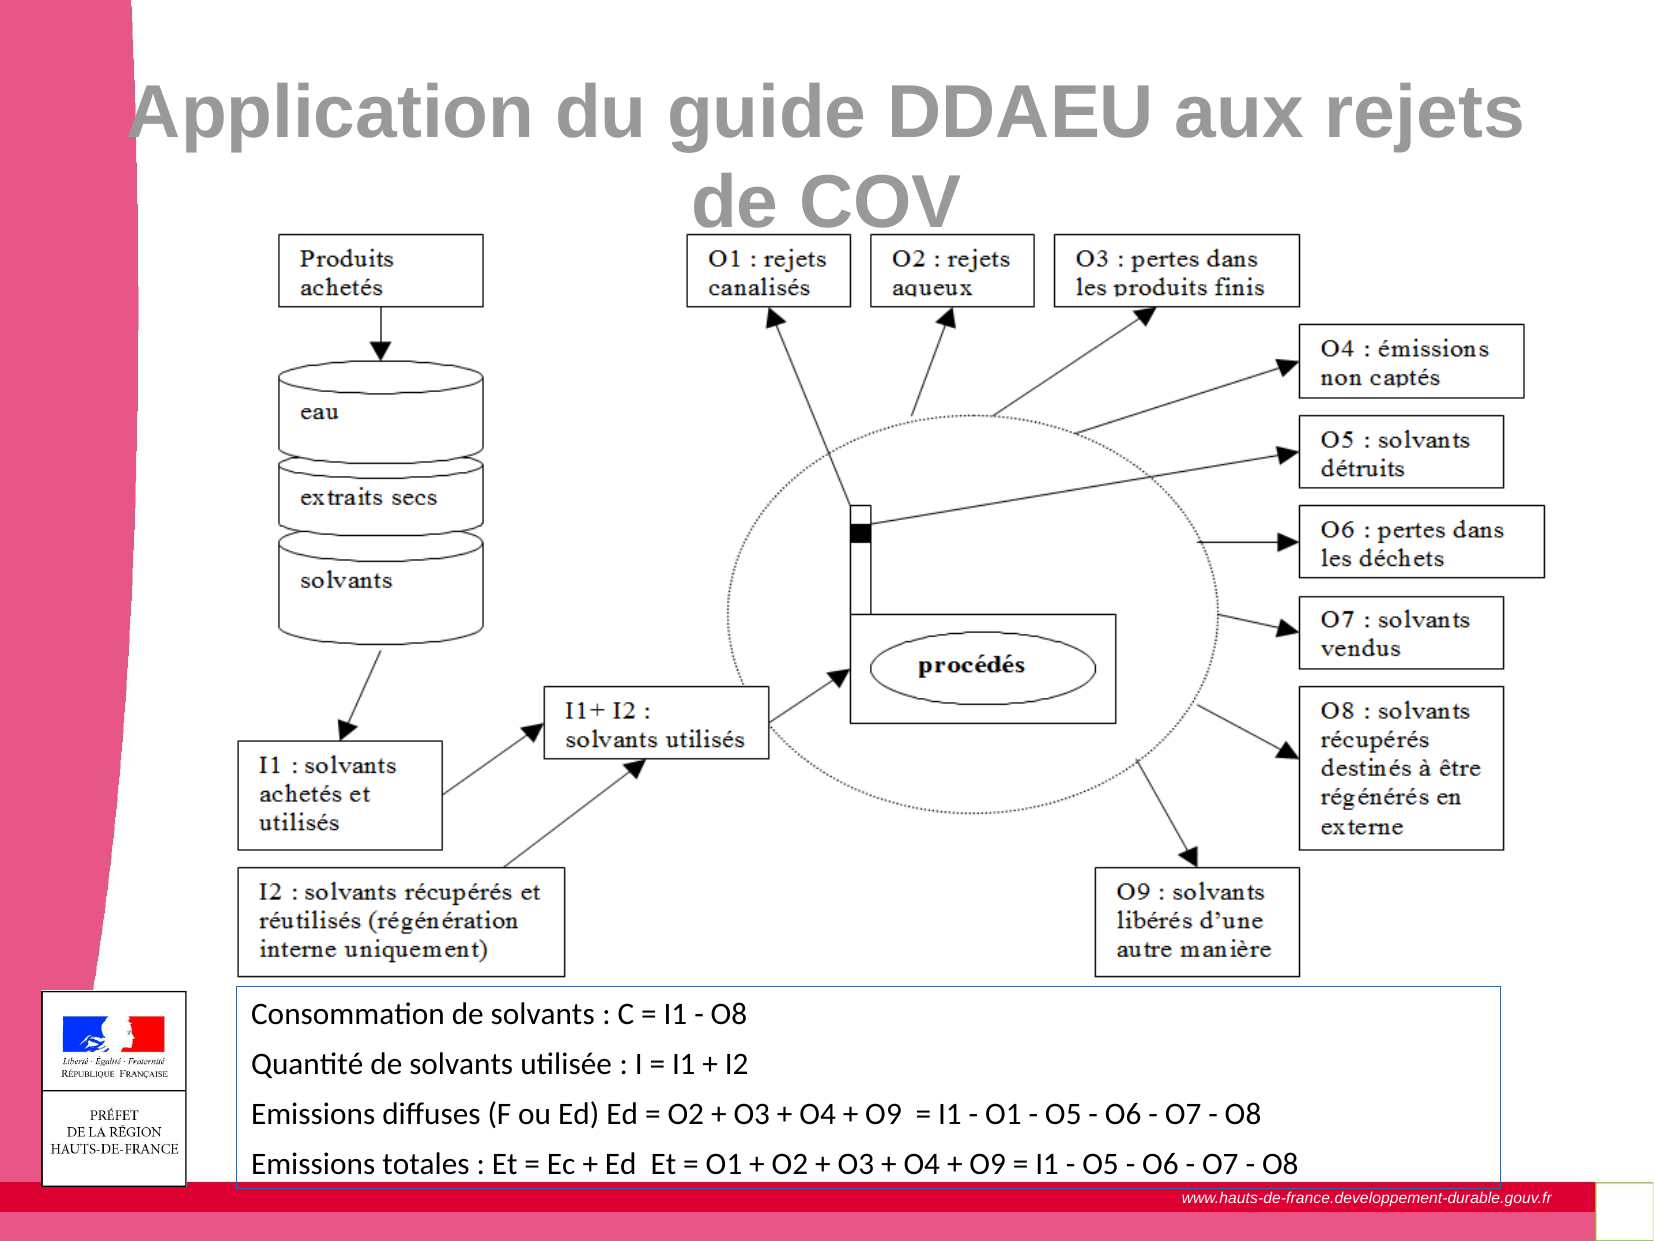

Application du guide DDAEU aux rejets de COV
Consommation de solvants : C = I1 - O8
Quantité de solvants utilisée : I = I1 + I2
Emissions diffuses (F ou Ed) Ed = O2 + O3 + O4 + O9 = I1 - O1 - O5 - O6 - O7 - O8
Emissions totales : Et = Ec + Ed Et = O1 + O2 + O3 + O4 + O9 = I1 - O5 - O6 - O7 - O8